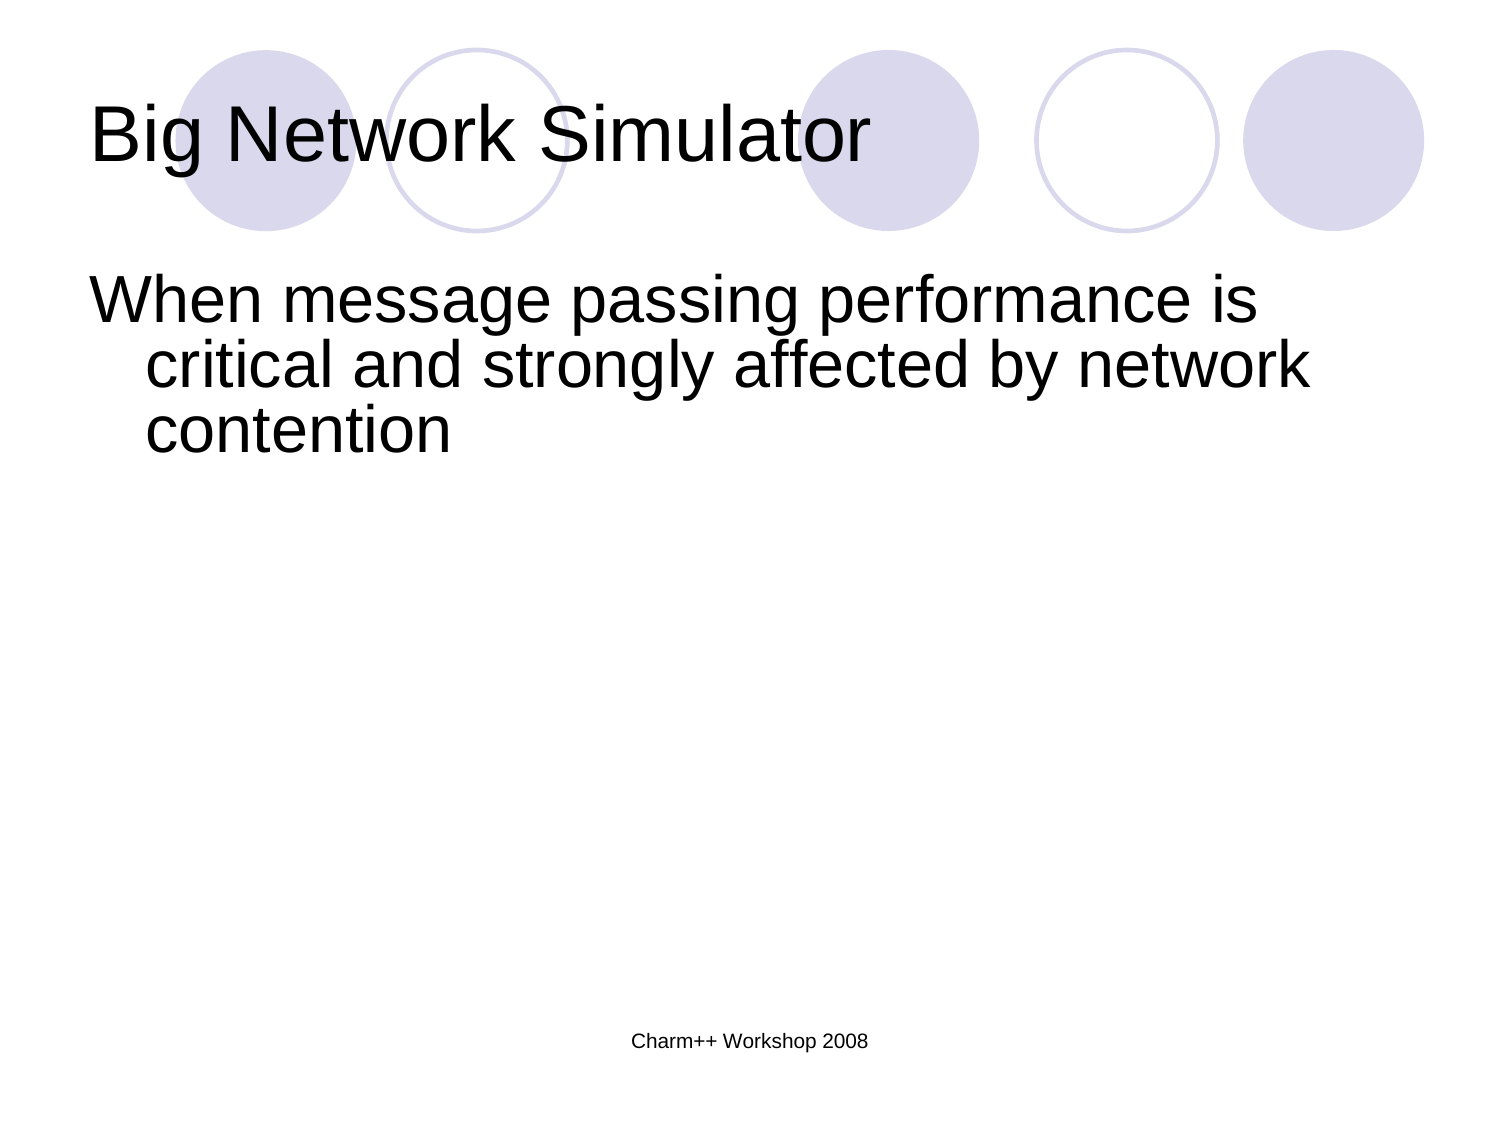

# Big Network Simulator
When message passing performance is critical and strongly affected by network contention
Charm++ Workshop 2008